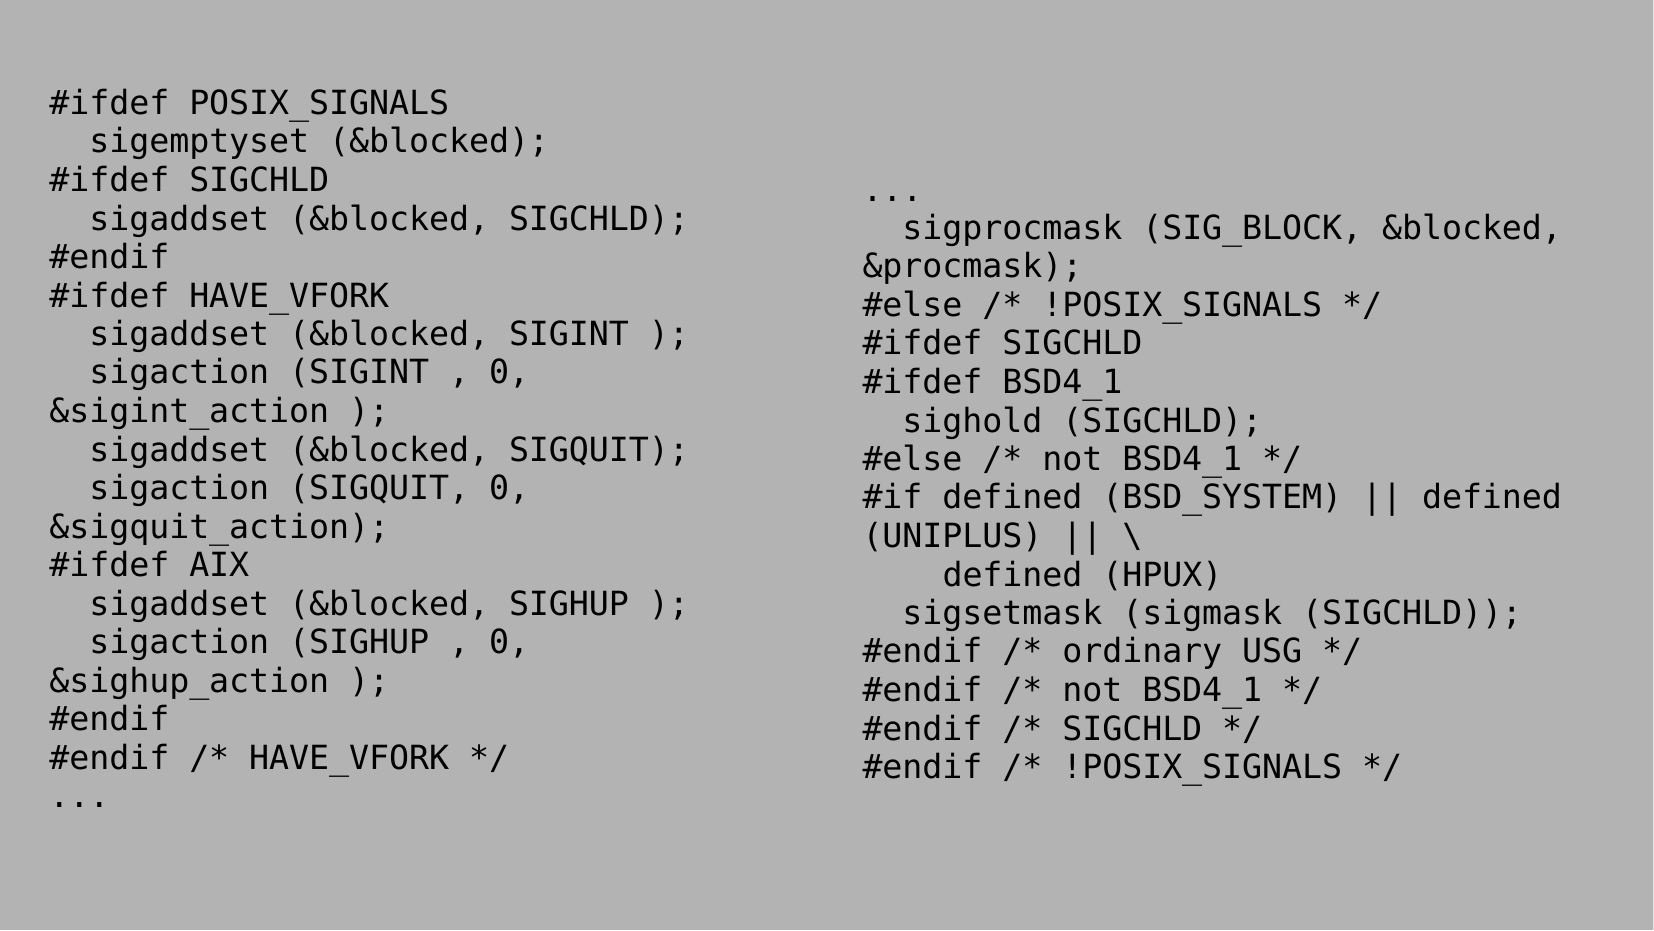

...
 sigprocmask (SIG_BLOCK, &blocked, &procmask);
#else /* !POSIX_SIGNALS */
#ifdef SIGCHLD
#ifdef BSD4_1
 sighold (SIGCHLD);
#else /* not BSD4_1 */
#if defined (BSD_SYSTEM) || defined (UNIPLUS) || \
 defined (HPUX)
 sigsetmask (sigmask (SIGCHLD));
#endif /* ordinary USG */
#endif /* not BSD4_1 */
#endif /* SIGCHLD */
#endif /* !POSIX_SIGNALS */
# #ifdef POSIX_SIGNALS
 sigemptyset (&blocked);
#ifdef SIGCHLD
 sigaddset (&blocked, SIGCHLD);
#endif
#ifdef HAVE_VFORK
 sigaddset (&blocked, SIGINT );
 sigaction (SIGINT , 0, &sigint_action );
 sigaddset (&blocked, SIGQUIT);
 sigaction (SIGQUIT, 0, &sigquit_action);
#ifdef AIX
 sigaddset (&blocked, SIGHUP );
 sigaction (SIGHUP , 0, &sighup_action );
#endif
#endif /* HAVE_VFORK */
...